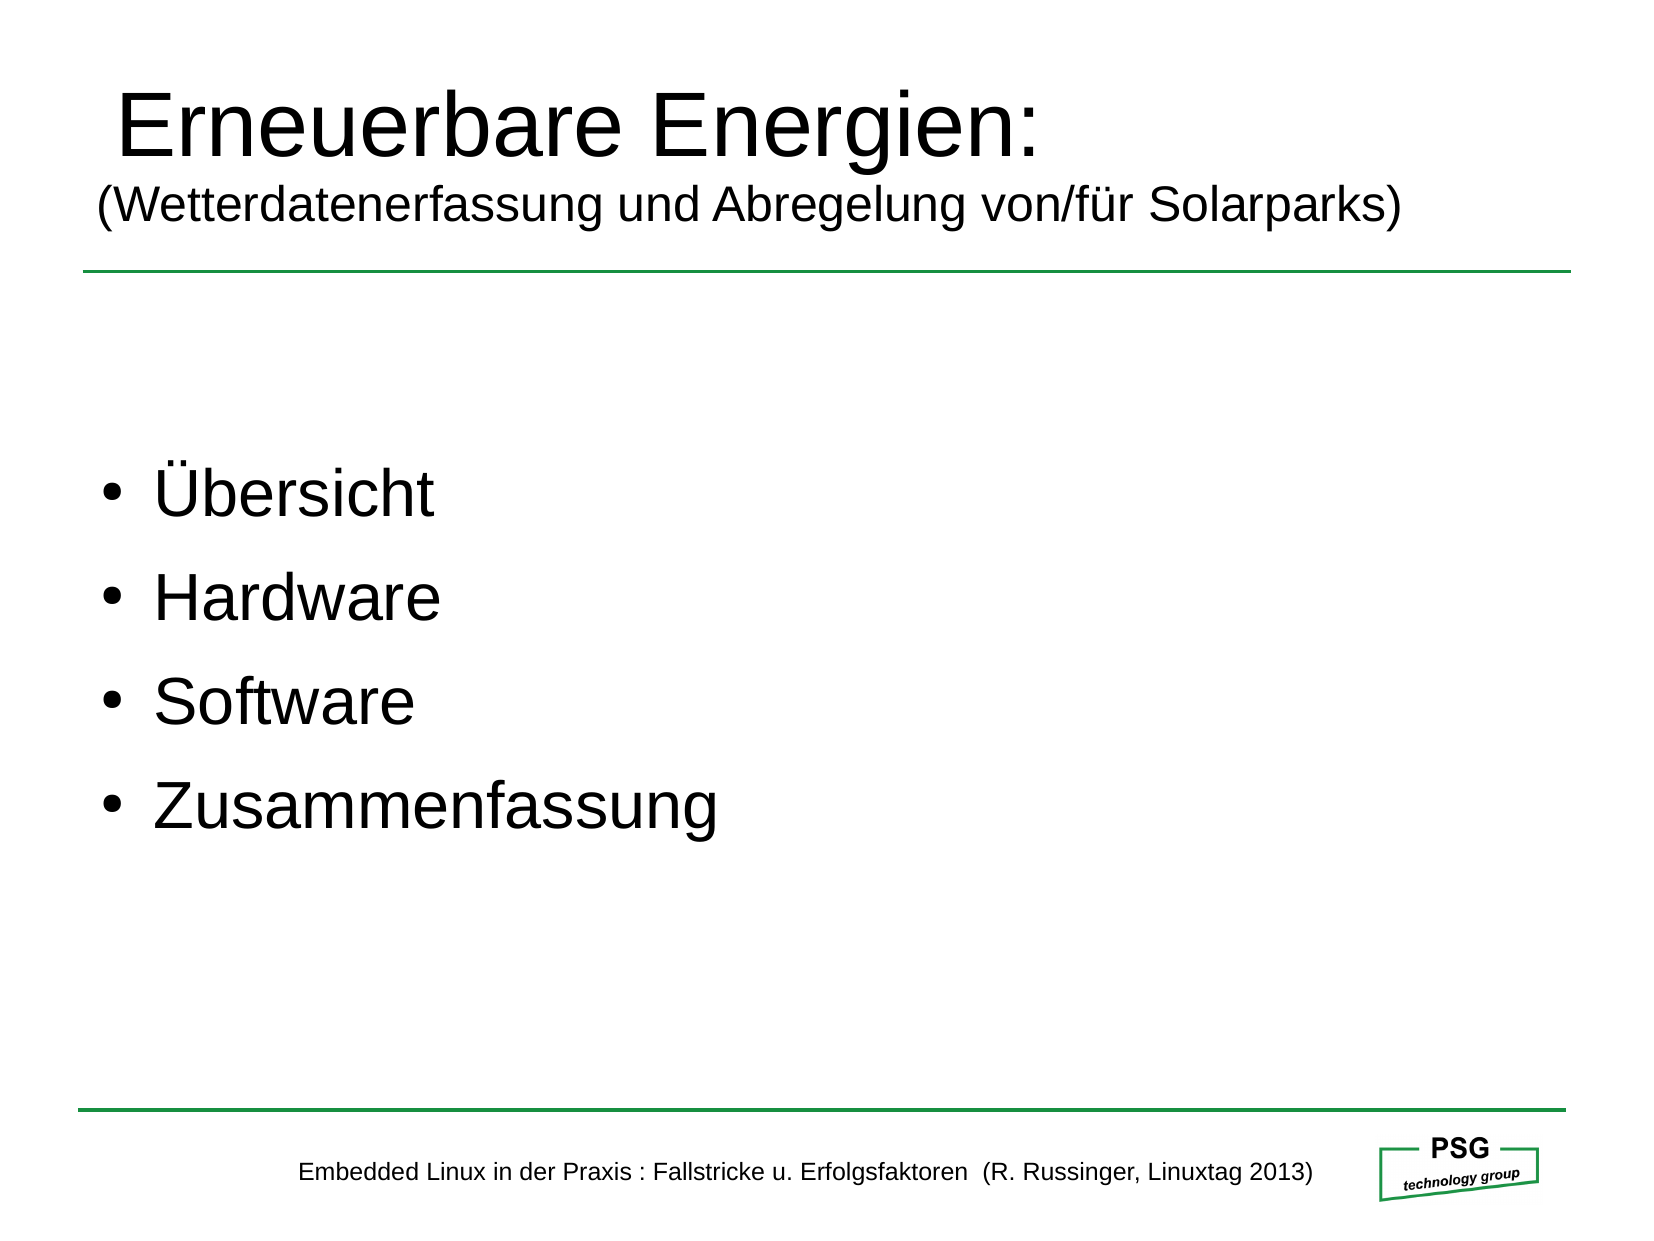

# Erneuerbare Energien: (Wetterdatenerfassung und Abregelung von/für Solarparks)
Übersicht
Hardware
Software
Zusammenfassung